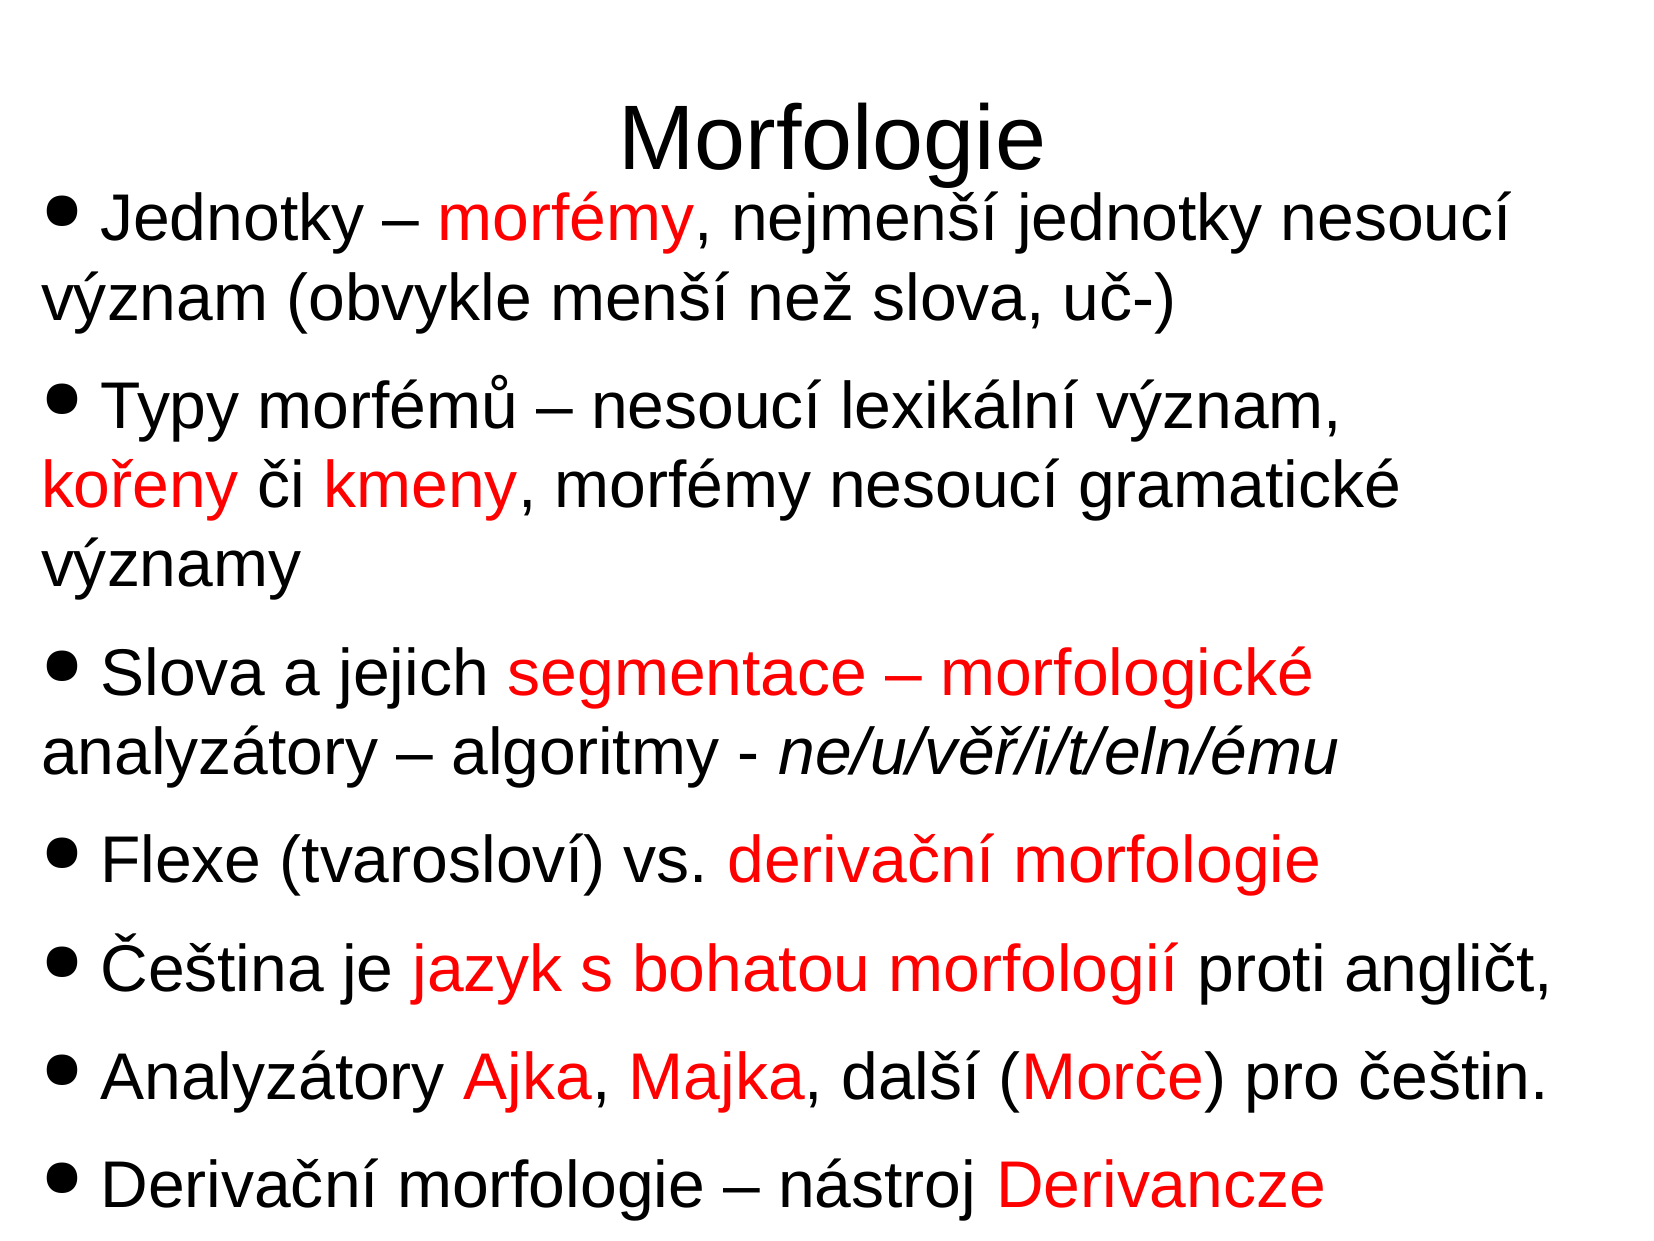

# Morfologie
 Jednotky – morfémy, nejmenší jednotky nesoucí význam (obvykle menší než slova, uč-)
 Typy morfémů – nesoucí lexikální význam, kořeny či kmeny, morfémy nesoucí gramatické významy
 Slova a jejich segmentace – morfologické analyzátory – algoritmy - ne/u/věř/i/t/eln/ému
 Flexe (tvarosloví) vs. derivační morfologie
 Čeština je jazyk s bohatou morfologií proti angličt,
 Analyzátory Ajka, Majka, další (Morče) pro češtin.
 Derivační morfologie – nástroj Derivancze